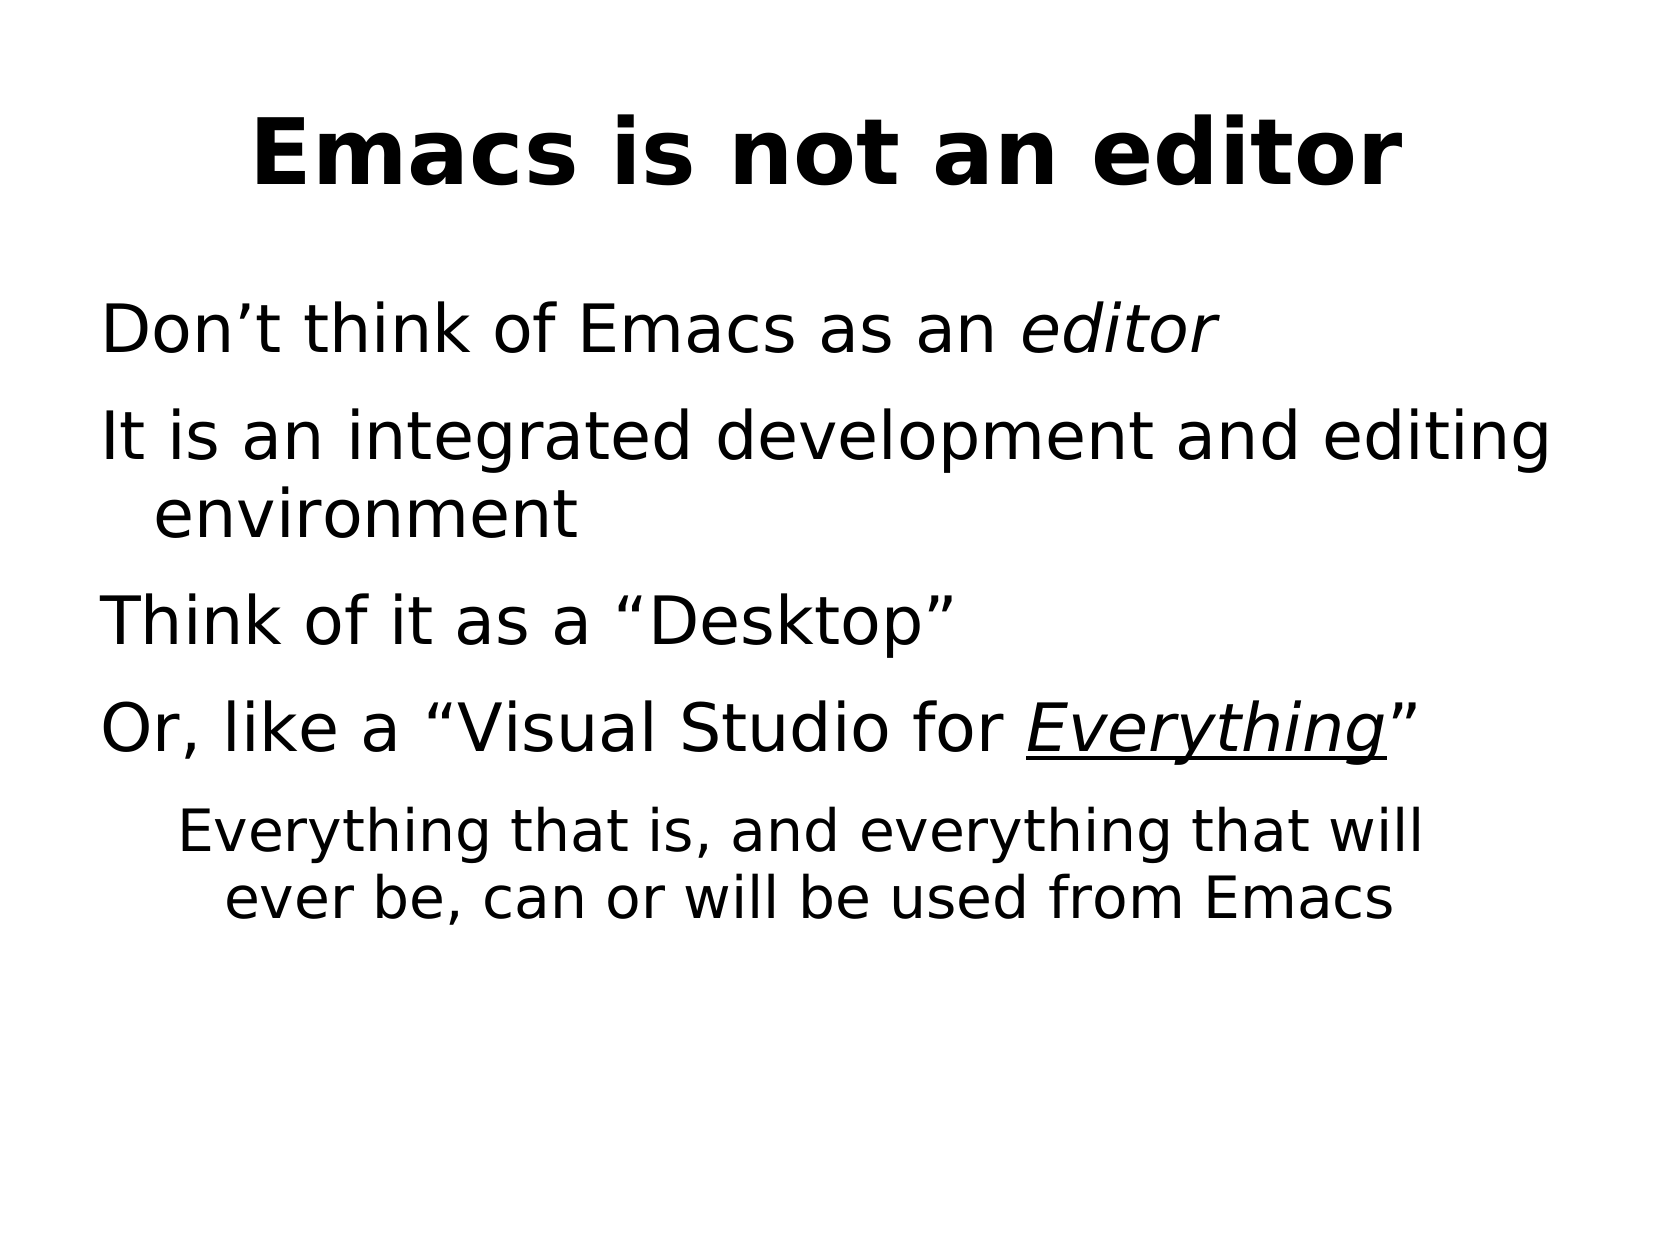

# Emacs is not an editor
Don’t think of Emacs as an editor
It is an integrated development and editing environment
Think of it as a “Desktop”
Or, like a “Visual Studio for Everything”
Everything that is, and everything that will ever be, can or will be used from Emacs